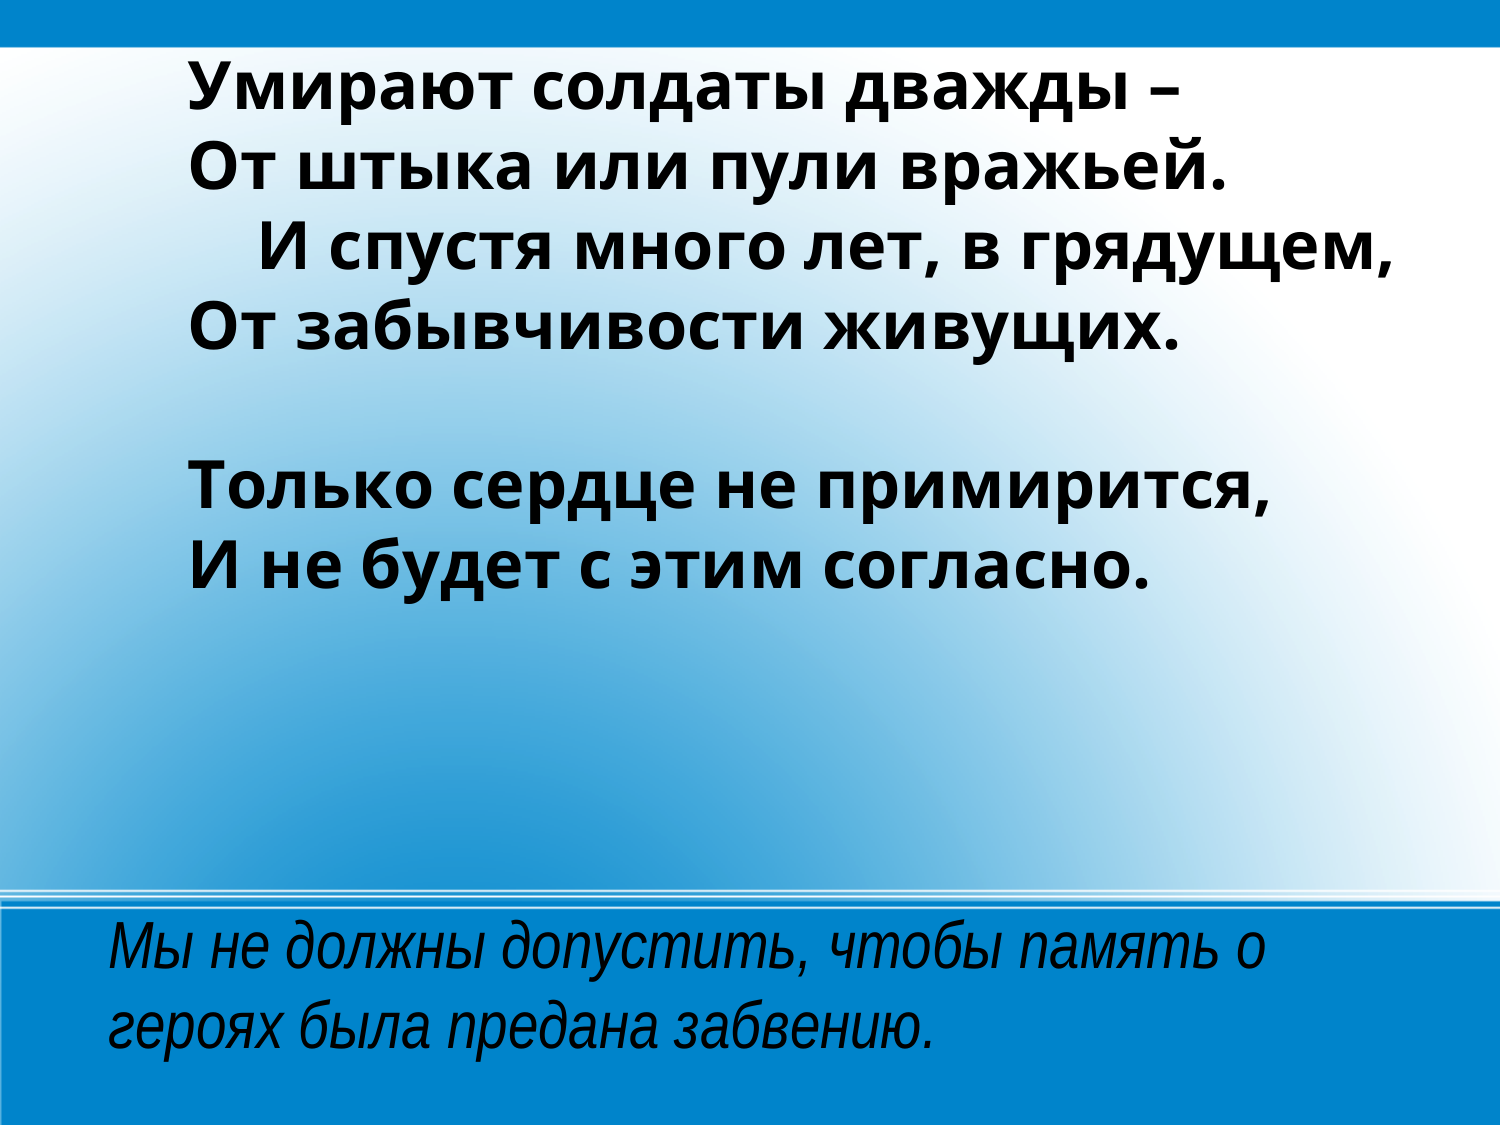

# Умирают солдаты дважды – От штыка или пули вражьей. И спустя много лет, в грядущем,  От забывчивости живущих.  Только сердце не примирится,  И не будет с этим согласно.
Мы не должны допустить, чтобы память о героях была предана забвению.